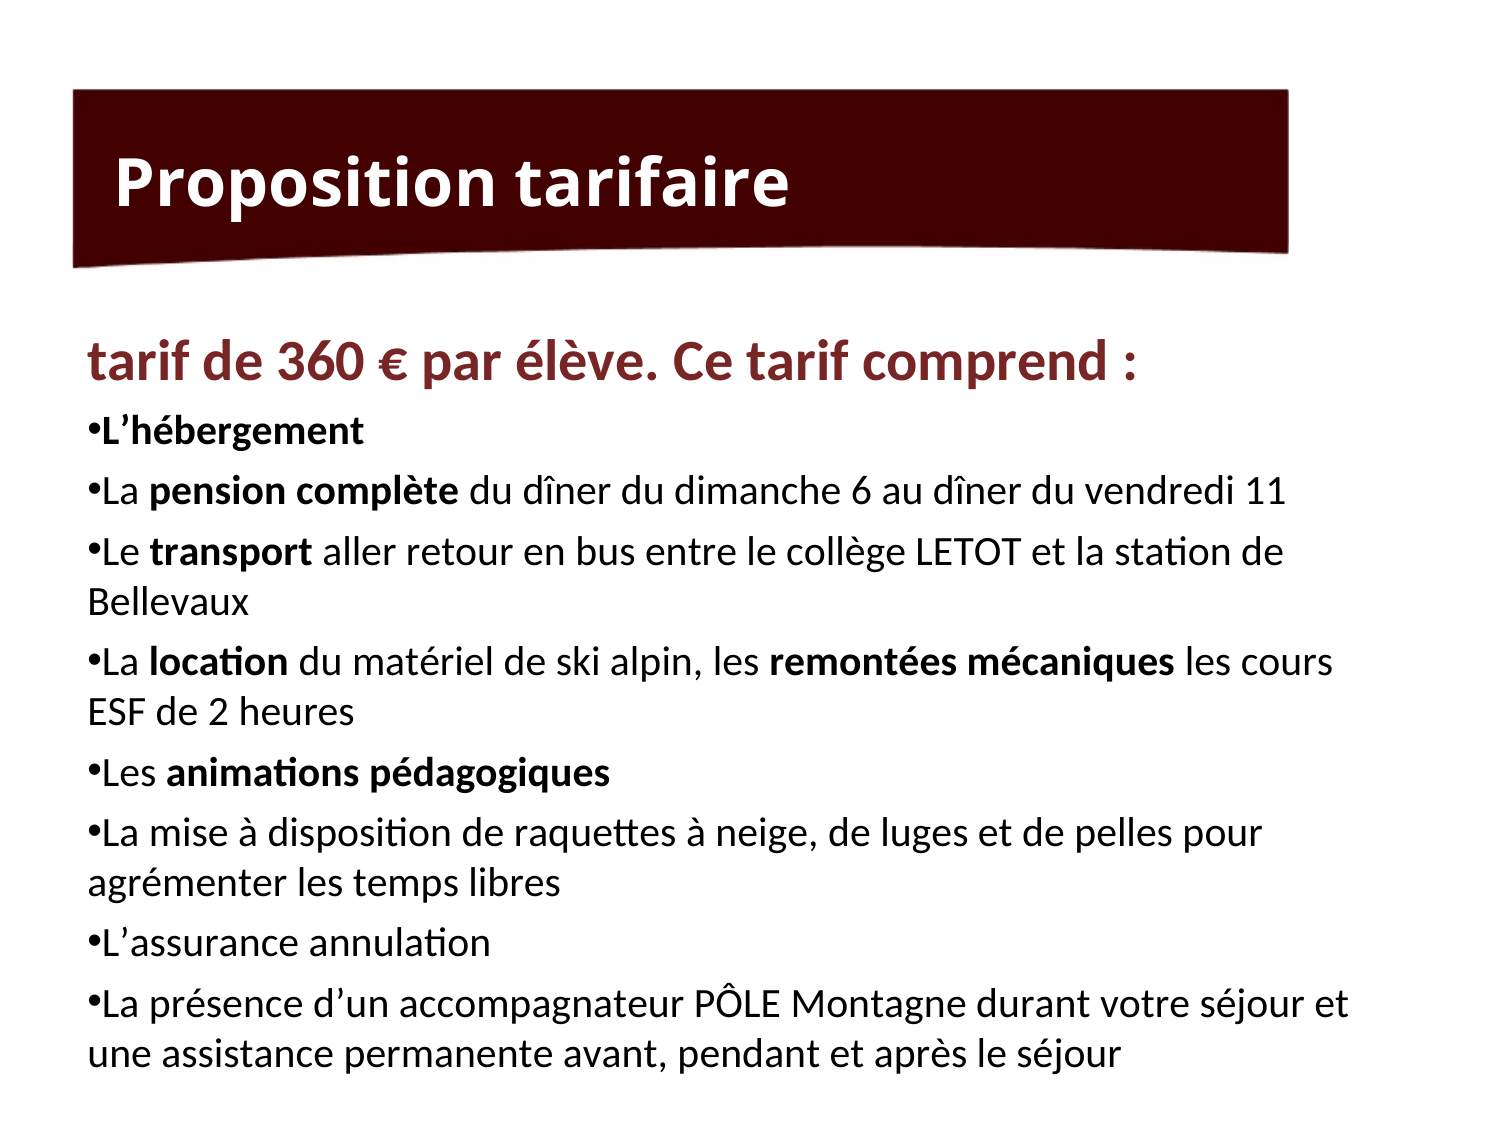

Proposition tarifaire
tarif de 360 € par élève. Ce tarif comprend :
L’hébergement
La pension complète du dîner du dimanche 6 au dîner du vendredi 11
Le transport aller retour en bus entre le collège LETOT et la station de Bellevaux
La location du matériel de ski alpin, les remontées mécaniques les cours ESF de 2 heures
Les animations pédagogiques
La mise à disposition de raquettes à neige, de luges et de pelles pour agrémenter les temps libres
L’assurance annulation
La présence d’un accompagnateur PÔLE Montagne durant votre séjour et une assistance permanente avant, pendant et après le séjour